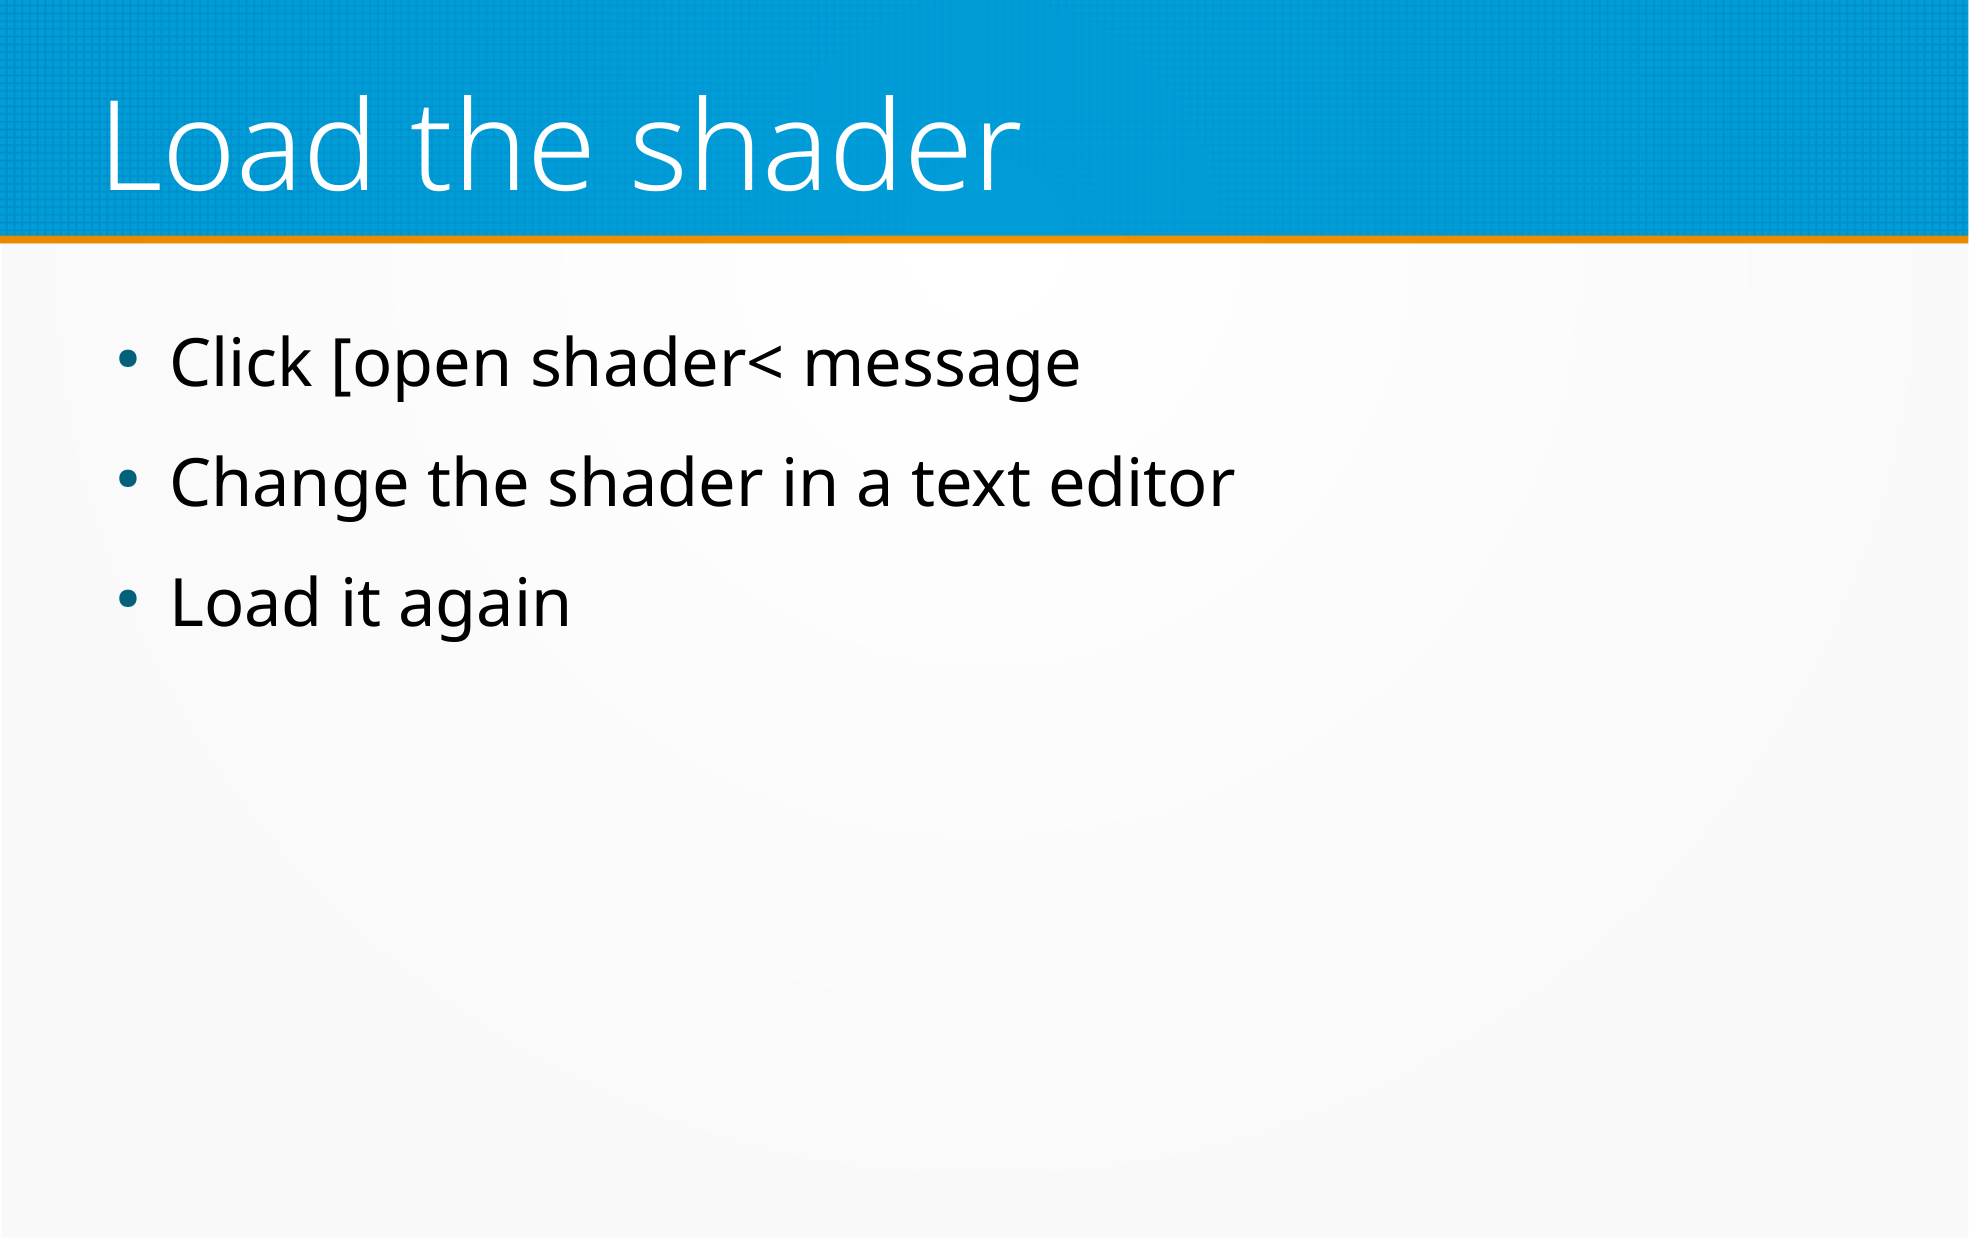

# Load the shader
Click [open shader< message
Change the shader in a text editor
Load it again